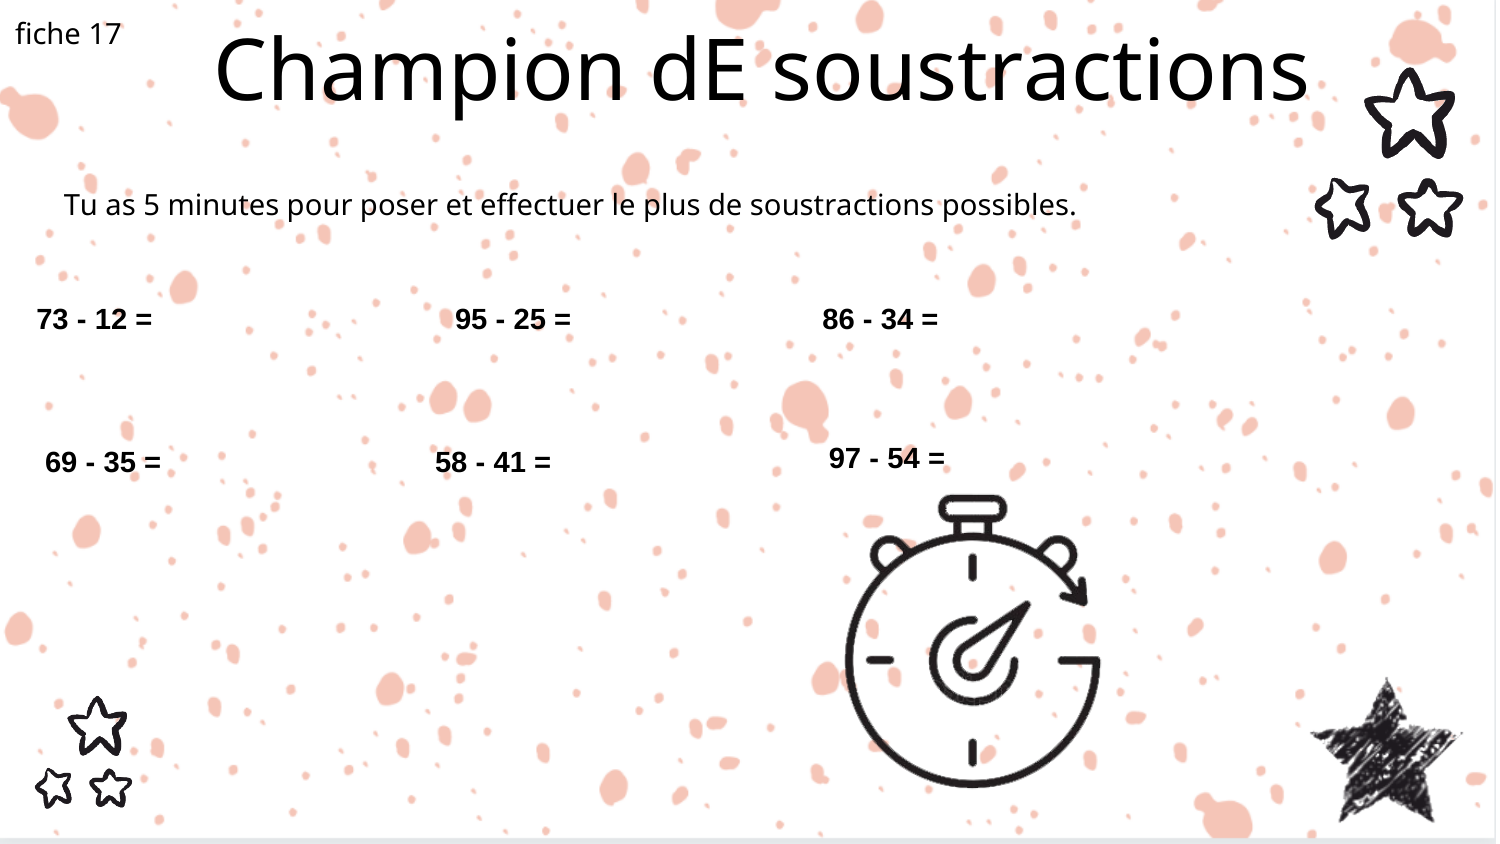

fiche 17
Champion dE soustractions
Tu as 5 minutes pour poser et effectuer le plus de soustractions possibles.
73 - 12 =
95 - 25 =
86 - 34 =
97 - 54 =
69 - 35 =
58 - 41 =